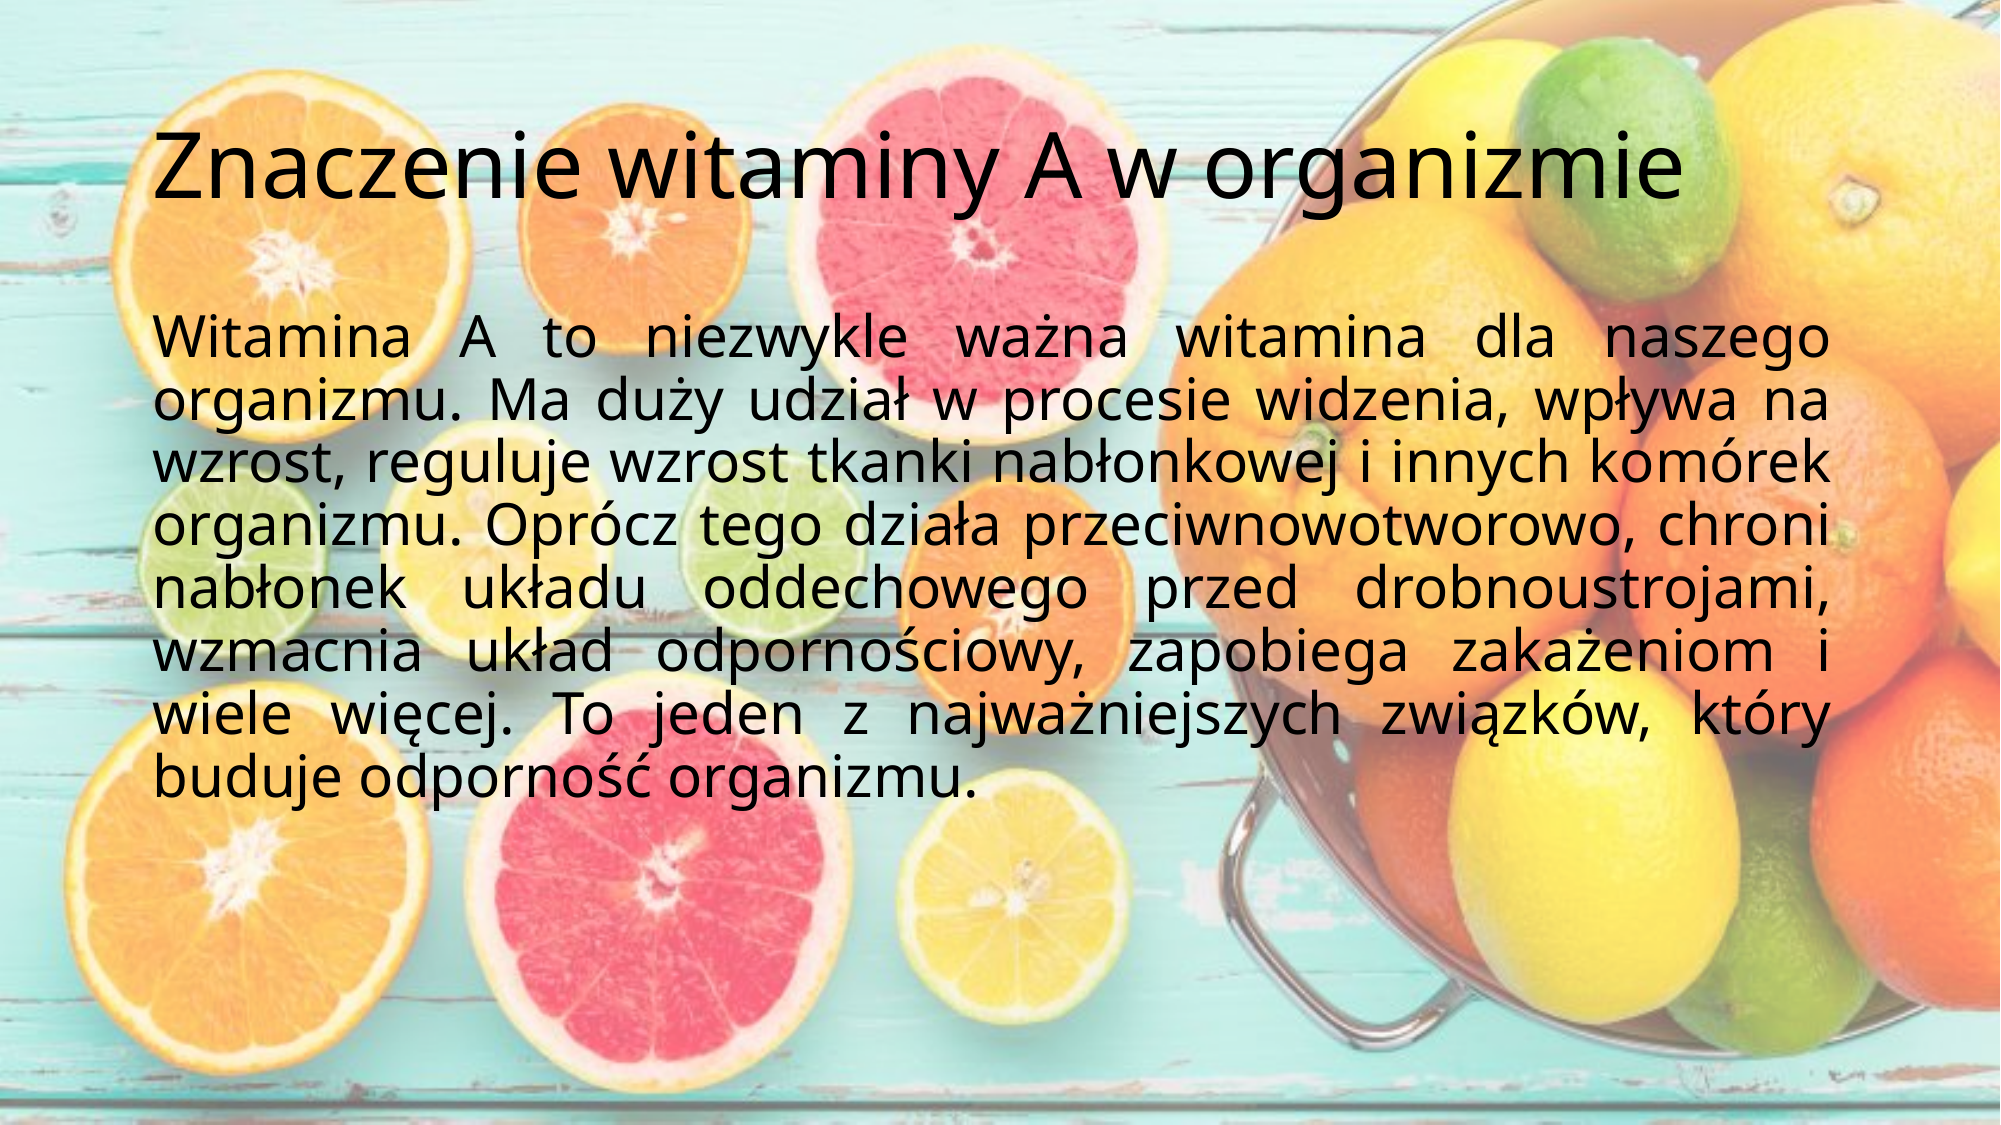

# Znaczenie witaminy A w organizmie
Witamina A to niezwykle ważna witamina dla naszego organizmu. Ma duży udział w procesie widzenia, wpływa na wzrost, reguluje wzrost tkanki nabłonkowej i innych komórek organizmu. Oprócz tego działa przeciwnowotworowo, chroni nabłonek układu oddechowego przed drobnoustrojami, wzmacnia układ odpornościowy, zapobiega zakażeniom i wiele więcej. To jeden z najważniejszych związków, który buduje odporność organizmu.